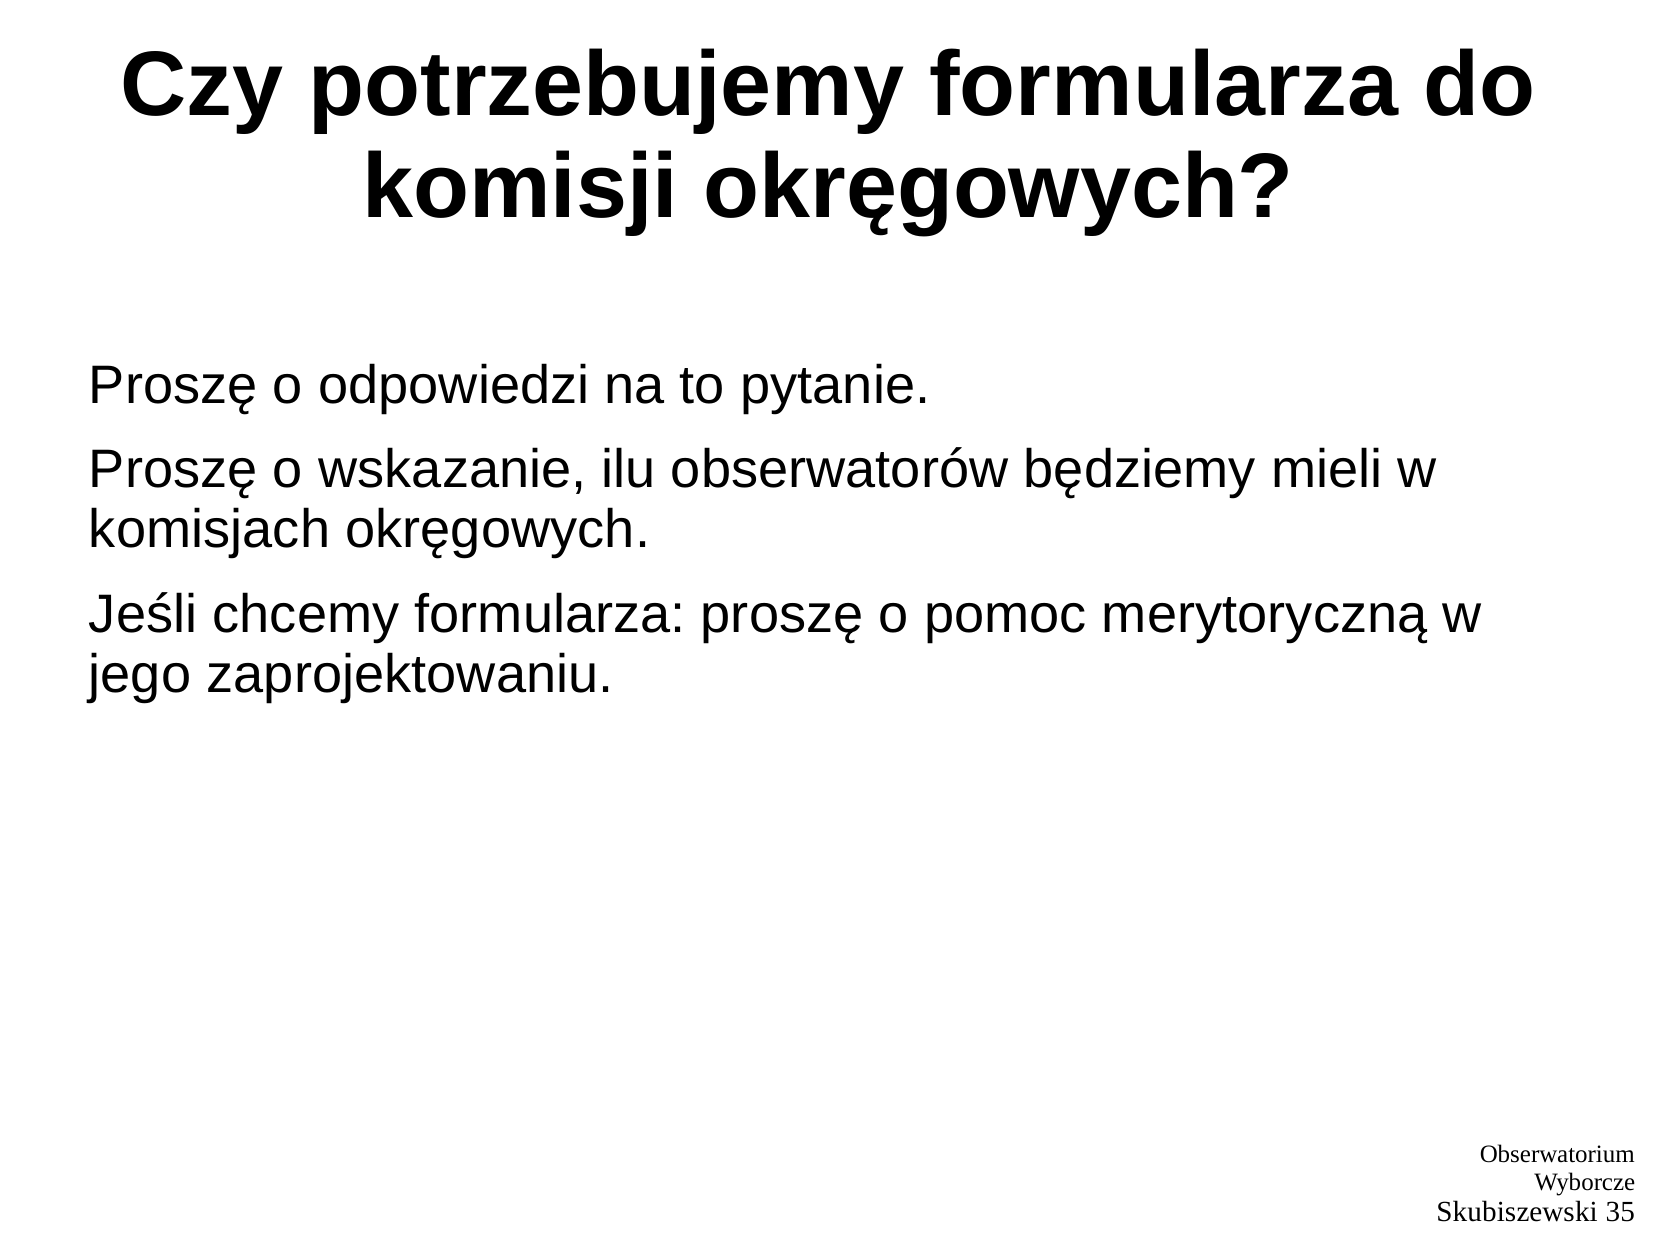

# Czy potrzebujemy formularza do komisji okręgowych?
Proszę o odpowiedzi na to pytanie.
Proszę o wskazanie, ilu obserwatorów będziemy mieli w komisjach okręgowych.
Jeśli chcemy formularza: proszę o pomoc merytoryczną w jego zaprojektowaniu.
35